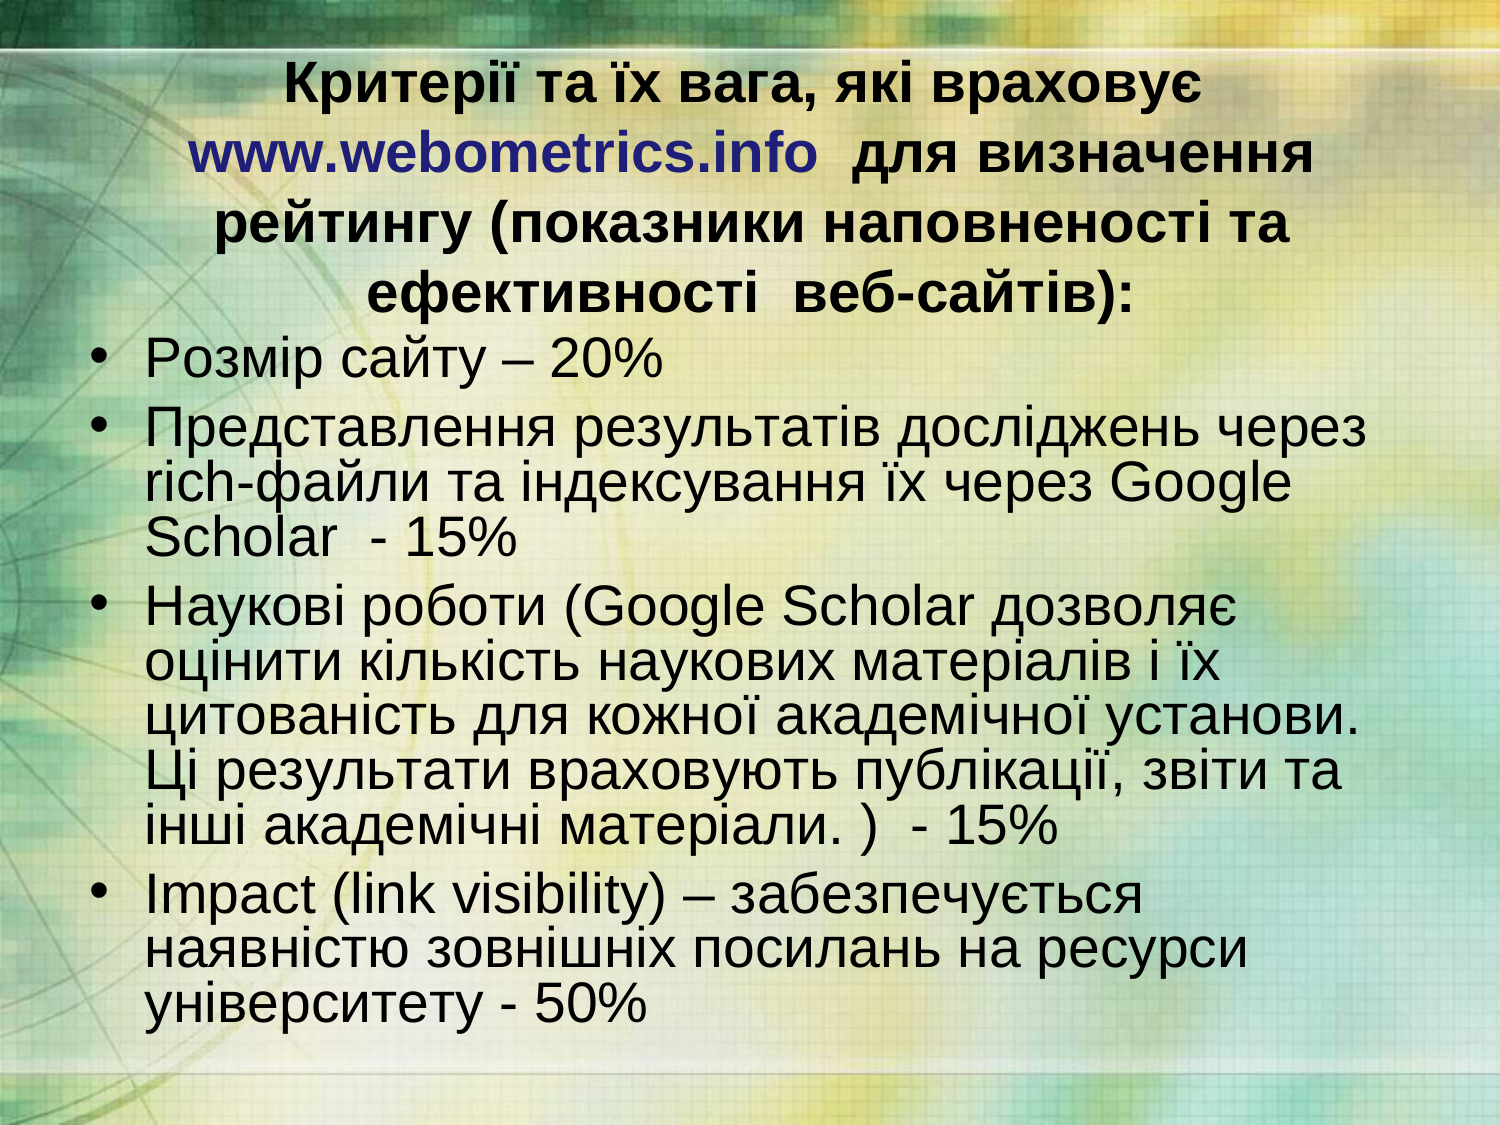

# Критерії та їх вага, які враховує www.webometrics.info для визначення рейтингу (показники наповненості та ефективності  веб-сайтів):
Розмір сайту – 20%
Представлення результатів досліджень через rich-файли та індексування їх через Google Scholar - 15%
Наукові роботи (Google Scholar дозволяє оцінити кількість наукових матеріалів і їх цитованість для кожної академічної установи. Ці результати враховують публікації, звіти та інші академічні матеріали. ) - 15%
Impact (link visibility) – забезпечується наявністю зовнішніх посилань на ресурси університету - 50%